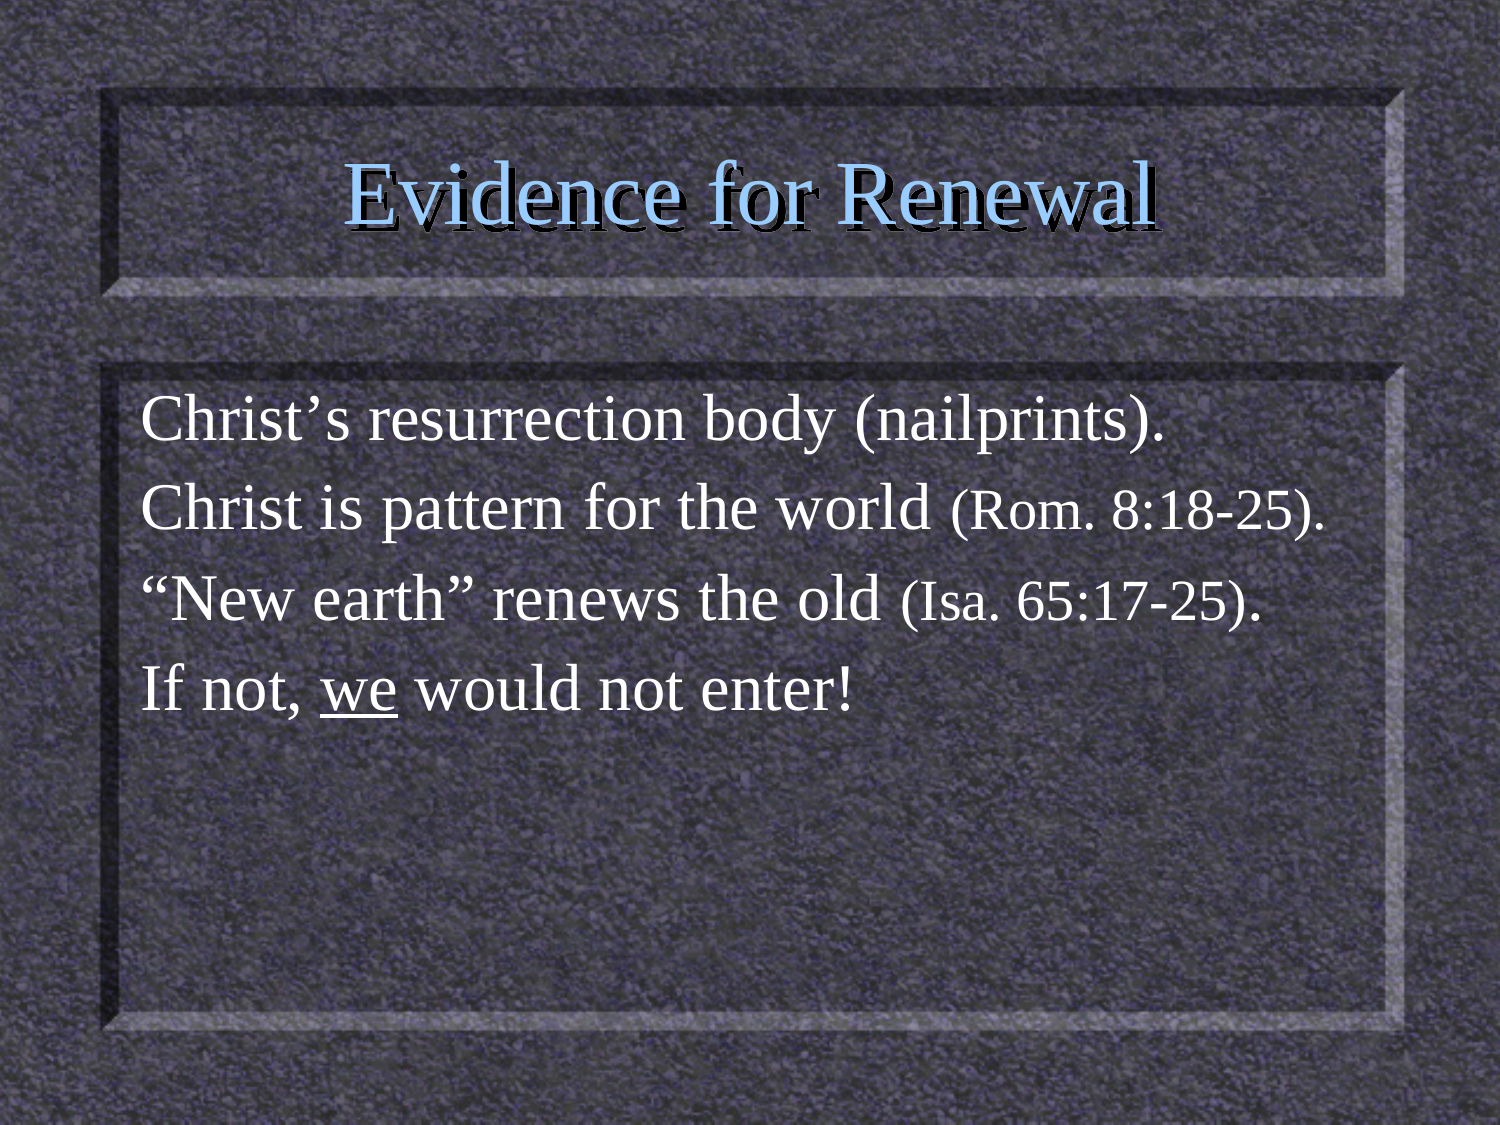

# Evidence for Renewal
Christ’s resurrection body (nailprints).
Christ is pattern for the world (Rom. 8:18-25).
“New earth” renews the old (Isa. 65:17-25).
If not, we would not enter!